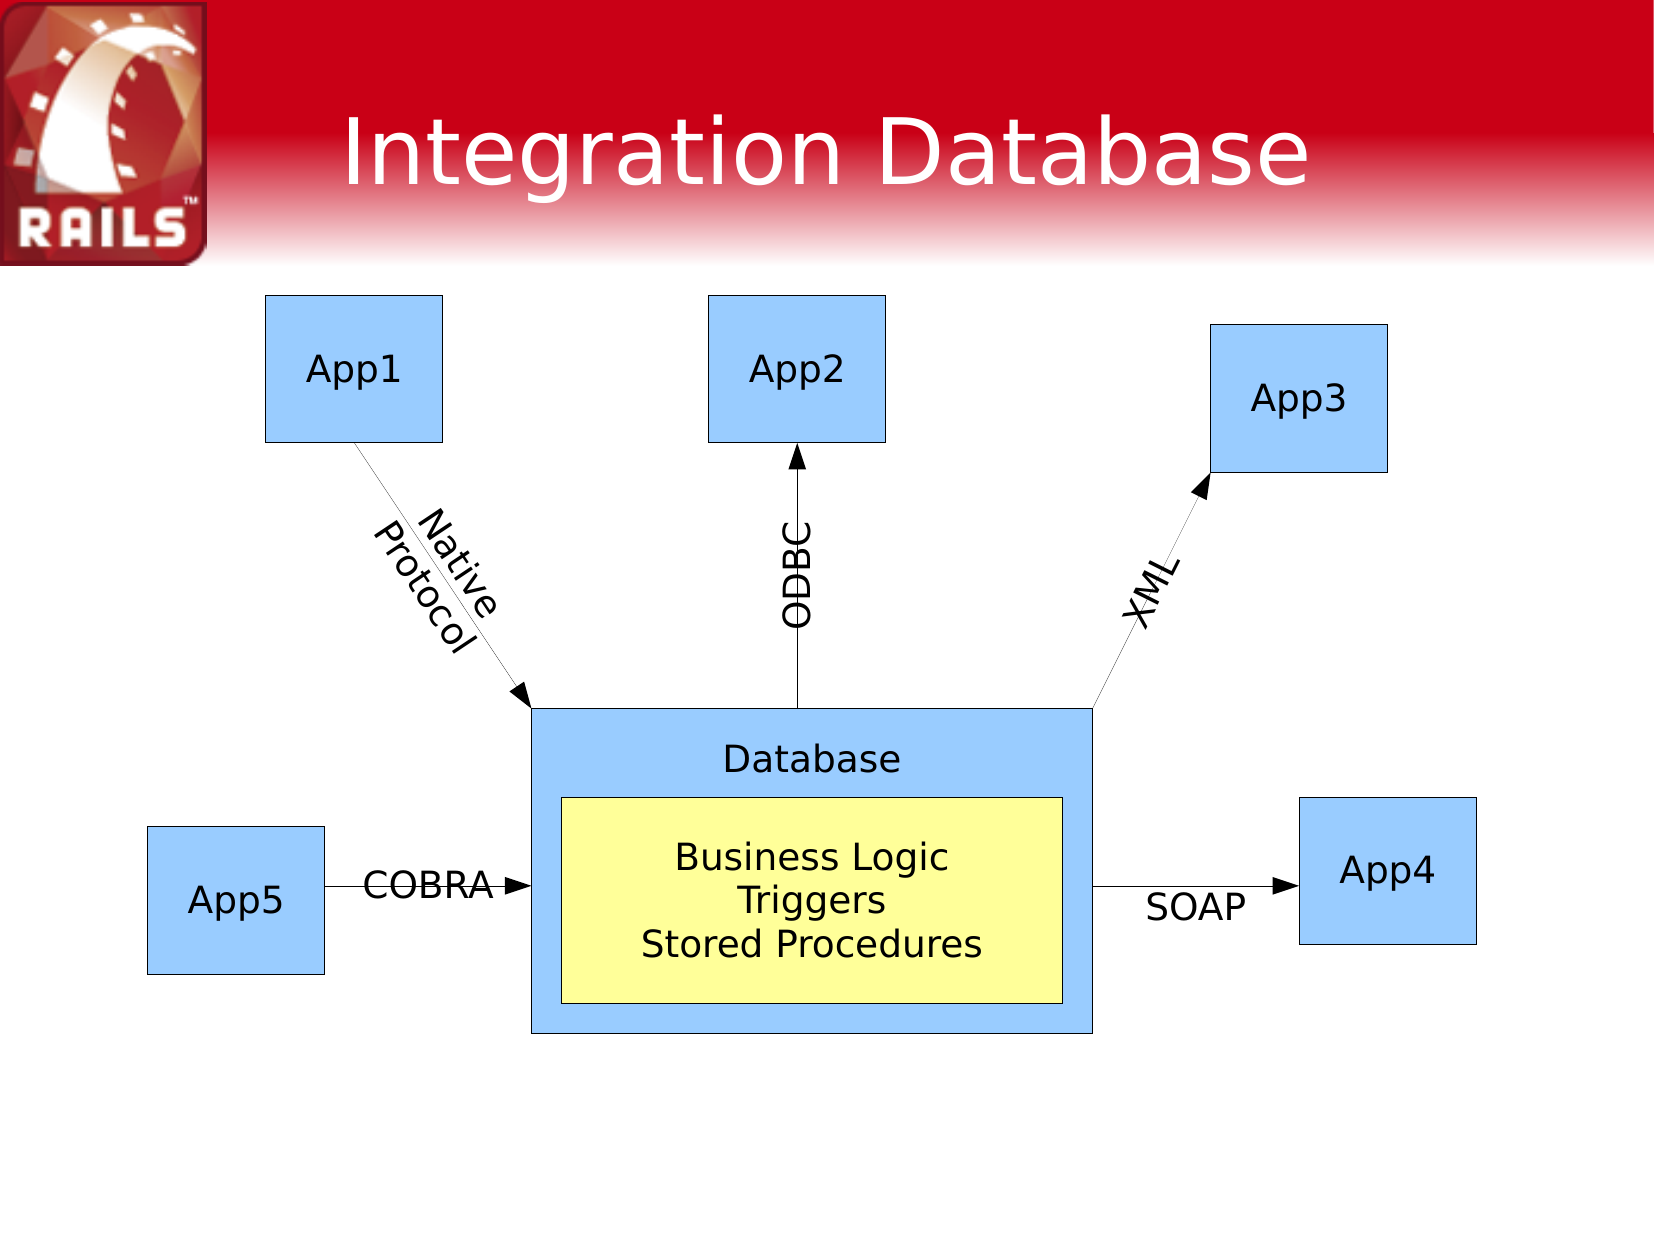

# Integration Database
App1
App2
App3
Native
Protocol
ODBC
XML
Database
Business Logic
Triggers
Stored Procedures
App4
App5
COBRA
SOAP